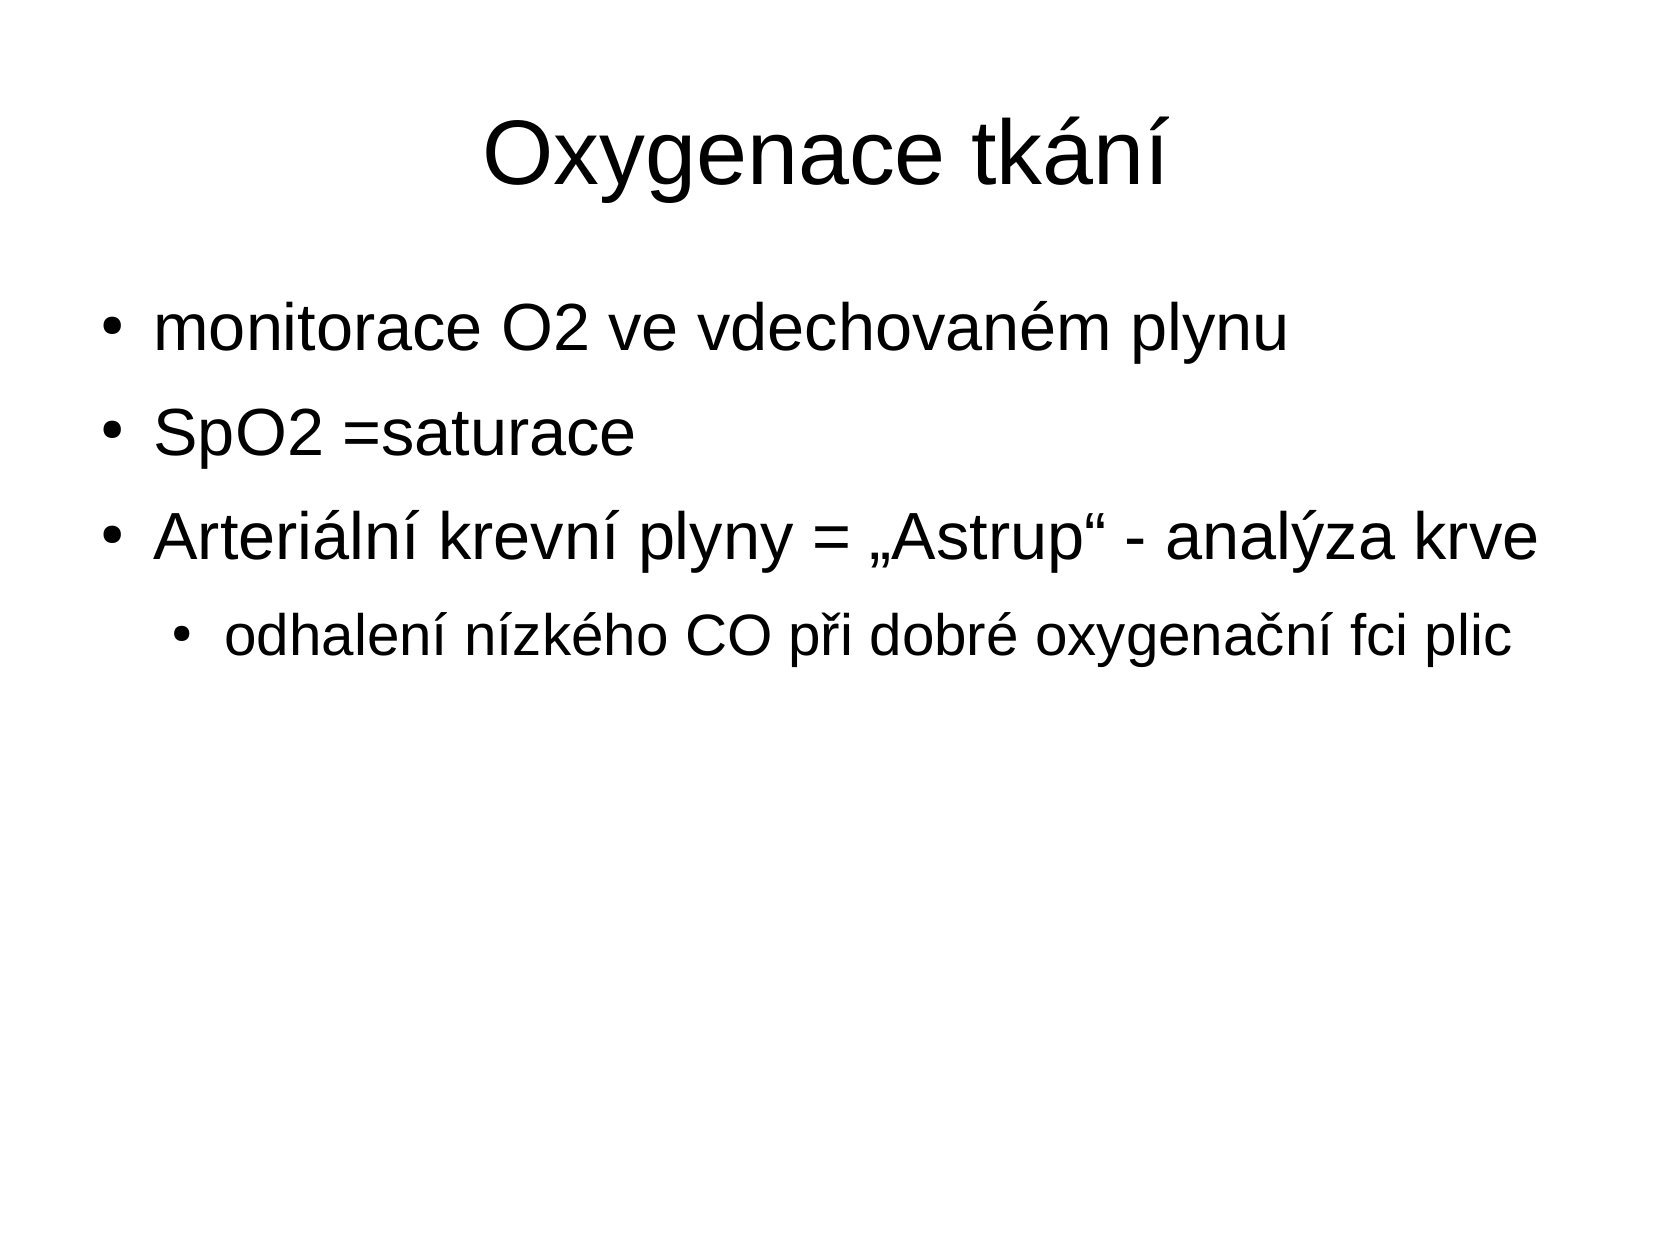

# Oxygenace tkání
monitorace O2 ve vdechovaném plynu
SpO2 =saturace
Arteriální krevní plyny = „Astrup“ - analýza krve
odhalení nízkého CO při dobré oxygenační fci plic